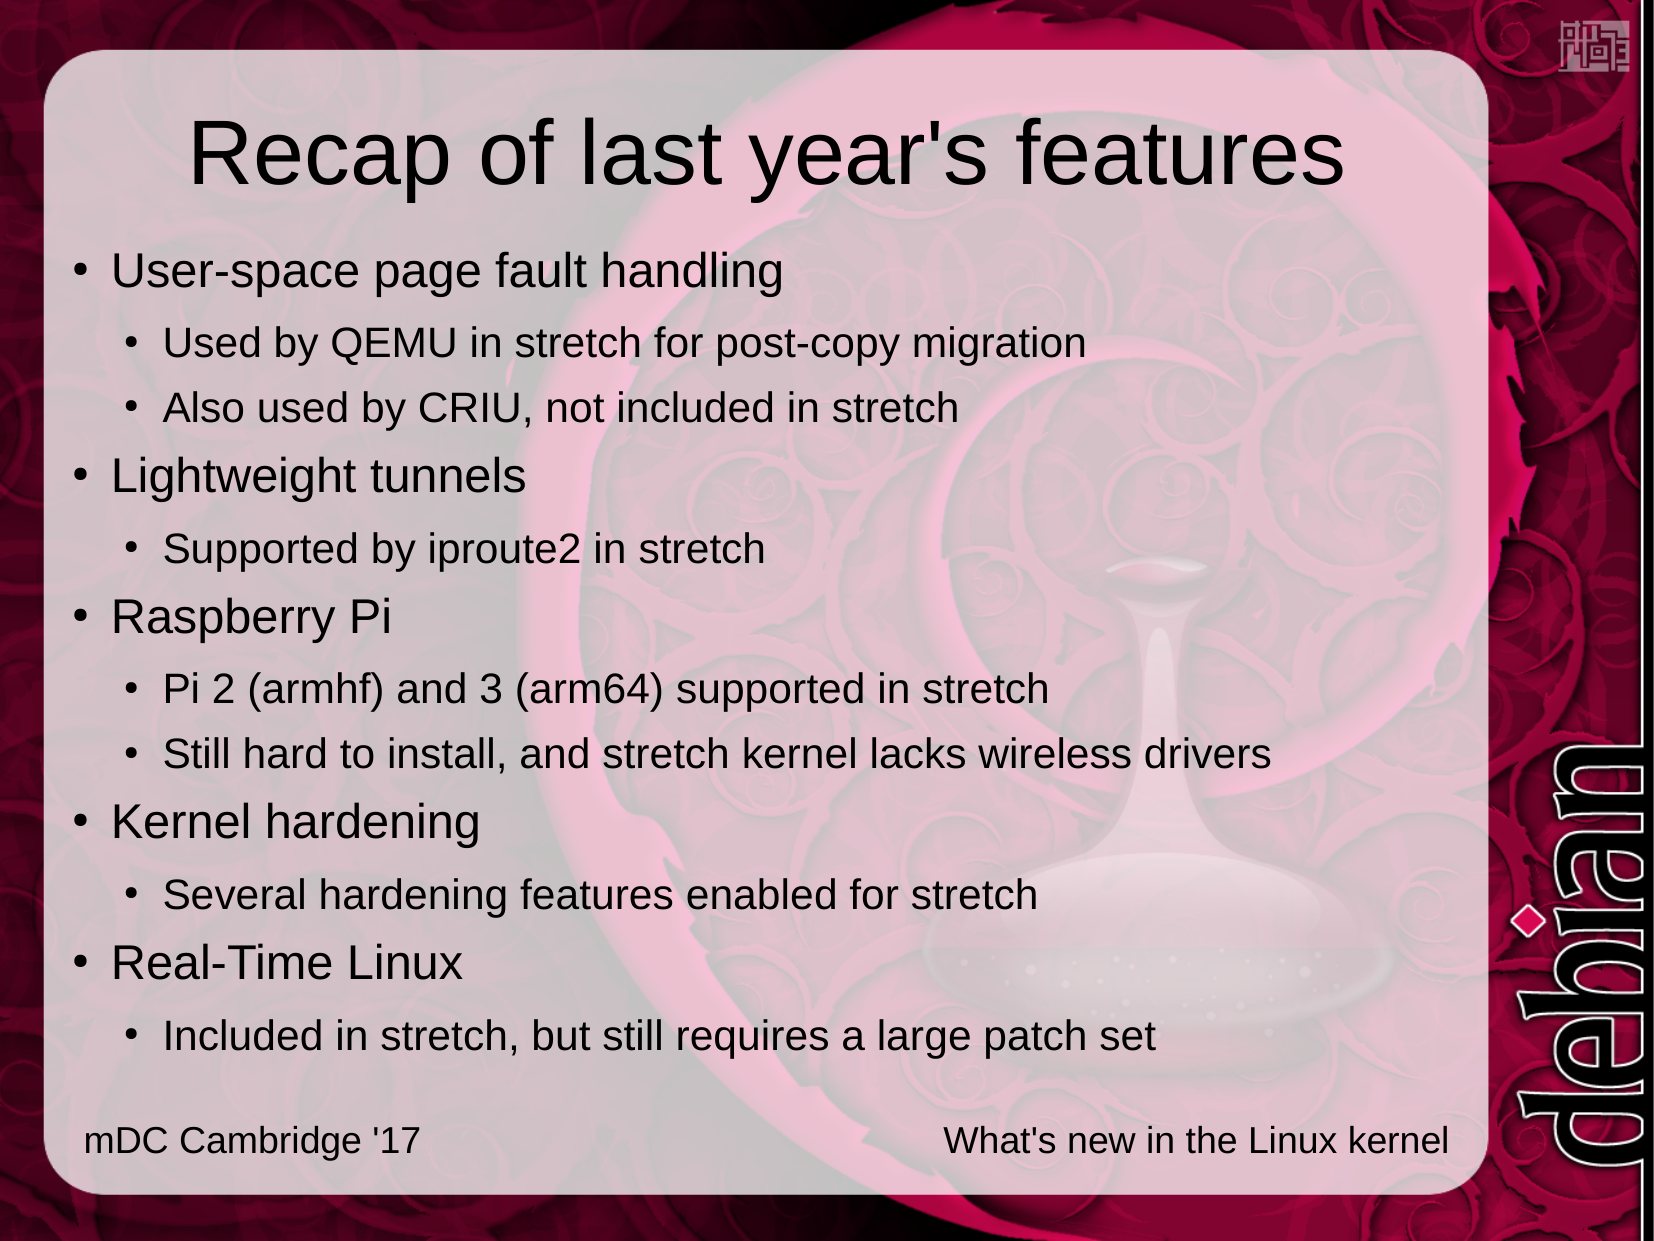

# Recap of last year's features
User-space page fault handling
Used by QEMU in stretch for post-copy migration
Also used by CRIU, not included in stretch
Lightweight tunnels
Supported by iproute2 in stretch
Raspberry Pi
Pi 2 (armhf) and 3 (arm64) supported in stretch
Still hard to install, and stretch kernel lacks wireless drivers
Kernel hardening
Several hardening features enabled for stretch
Real-Time Linux
Included in stretch, but still requires a large patch set